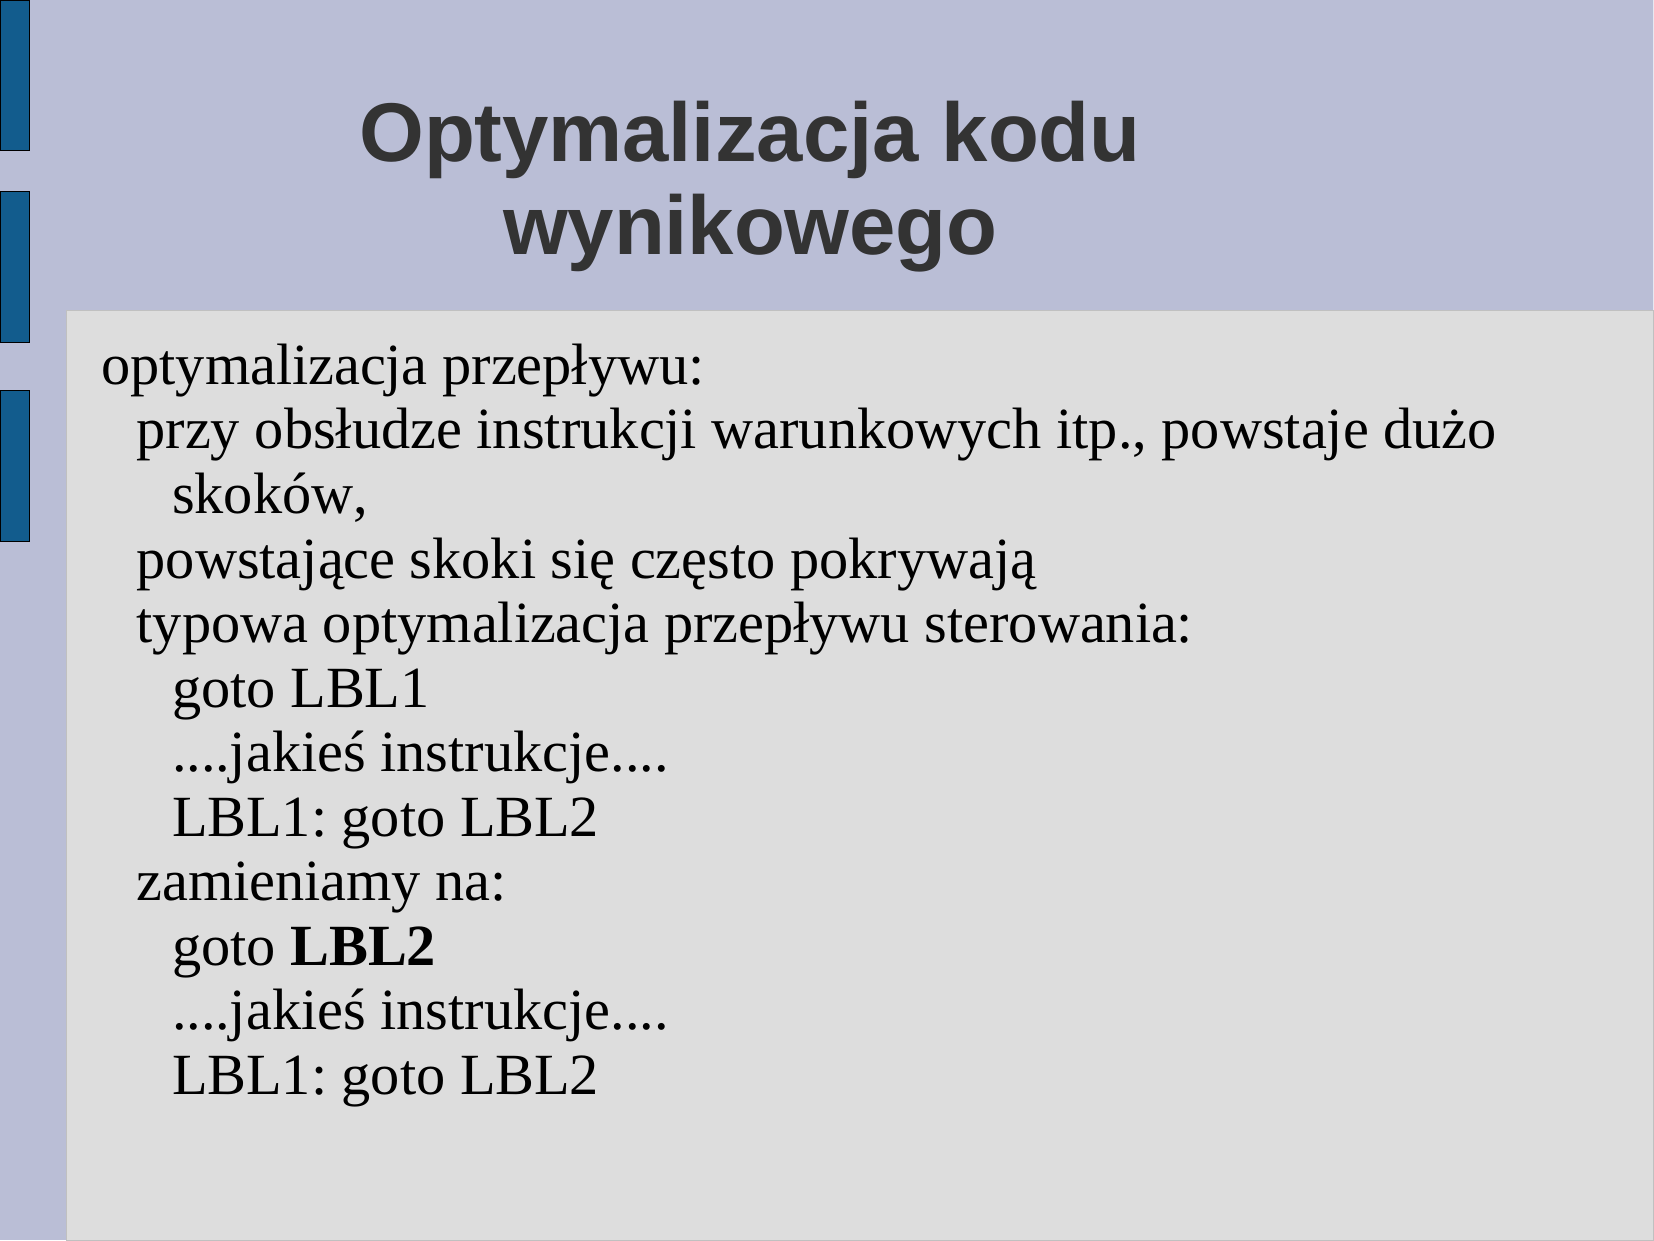

# Optymalizacja kodu wynikowego
optymalizacja przepływu:
przy obsłudze instrukcji warunkowych itp., powstaje dużo skoków,
powstające skoki się często pokrywają
typowa optymalizacja przepływu sterowania:
goto LBL1
....jakieś instrukcje....
LBL1: goto LBL2
zamieniamy na:
goto LBL2
....jakieś instrukcje....
LBL1: goto LBL2